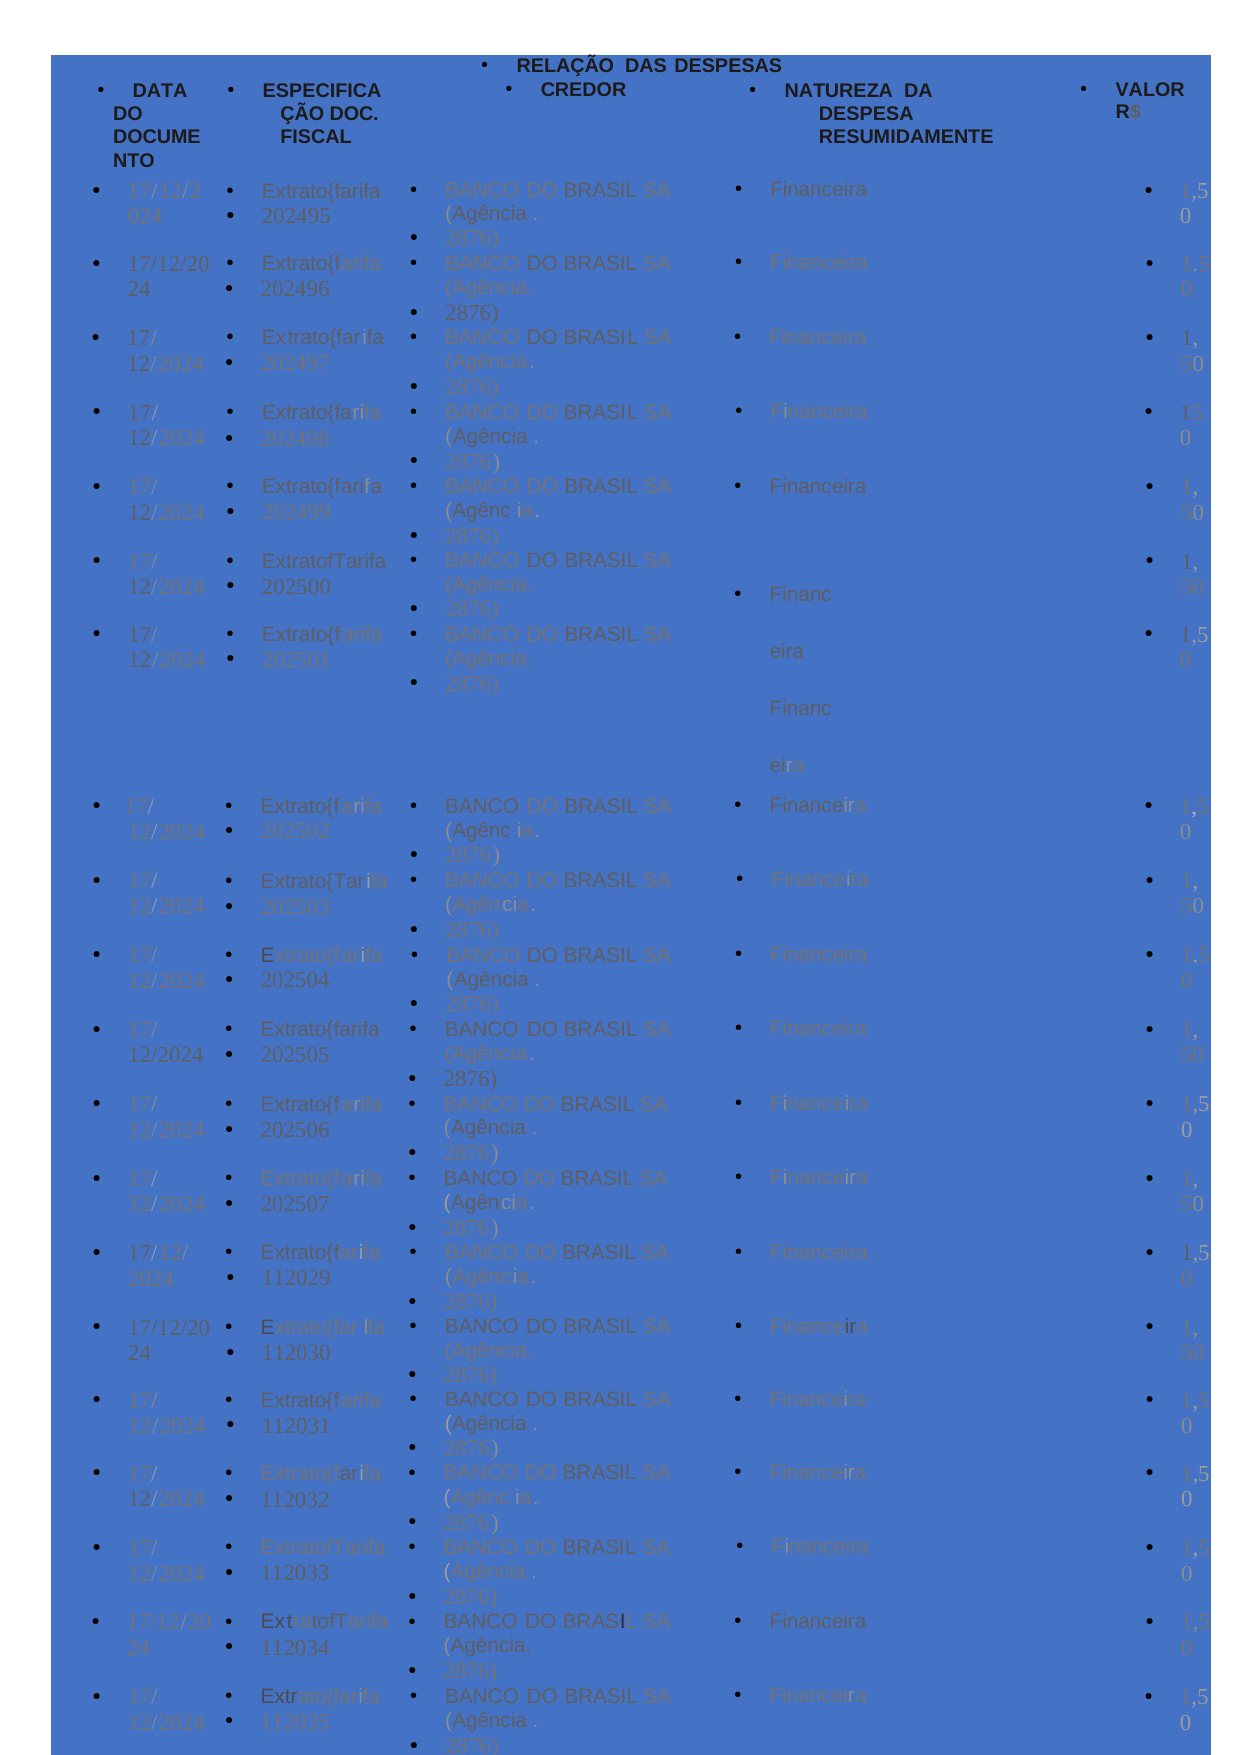

| RELAÇÃO DAS DESPESAS | | | | | | |
| --- | --- | --- | --- | --- | --- | --- |
| DATA DO DOCUMENTO | | ESPECIFICAÇÃO DOC. FISCAL | CREDOR | NATUREZA DA DESPESA RESUMIDAMENTE | | VALOR R$ |
| 17/12/2024 | | Extrato{farifa 202495 | BANCO DO BRASIL SA (Agência . 2876) | Financeira | | 1,50 |
| 17/12/2024 | | Extrato{farifa 202496 | BANCO DO BRASIL SA (Agência. 2876) | Financeira | | 1.50 |
| | 17/ 12/2024 | Extrato{farifa 202497 | BANCO DO BRASIL SA (Agência. 2876) | Financeira | | 1,50 |
| | 17/ 12/2024 | Extrato{farifa 202498 | BANCO DO BRASIL SA (Agência . 2876) | Financeira | | 150 |
| | 17/ 12/2024 | Extrato{farifa 202499 | BANCO DO BRASIL SA (Agênc ia. 2876) | Financeira | | 1,50 |
| | 17/ 12/2024 | ExtratofTarifa 202500 | BANCO DO BRASIL SA (Agência. 2876) | Financeira Financeira | | 1,50 |
| | 17/ 12/2024 | Extrato{farifa 202501 | BANCO DO BRASIL SA (Agência. 2876) | | | 1,50 |
| | l7/ 12/2024 | Extrato{farifa 202502 | BANCO DO BRASIL SA (Agênc ia. 2876) | Financeira | | 1,50 |
| | 17/ 12/2024 | Extrato{Tarifa 202503 | BANCO DO BRASIL SA (Agência. 2876) | Financeira | | 1,50 |
| | 17/ 12/2024 | Extrato{farifa 202504 | BANCO DO BRASIL SA (Agência . 2876) | Financeira | | 1.50 |
| | 17/ 12/2024 | Extrato{farifa 202505 | BANCO DO BRASIL SA (Agência. 2876) | Financeira | | 1,50 |
| | 17/ 12/2024 | Extrato{farifa 202506 | BANCO DO BRASIL SA (Agência . 2876) | Financeira | | 1,50 |
| | 17/ 12/2024 | Extrato{farifa 202507 | BANCO DO BRASIL SA (Agência. 2876) | Financeira | | 1,50 |
| | 17/12/ 2024 | Extrato{farifa 112029 | BANCO DO BRASIL SA (Agência. 2876) | Financeira | | 1,50 |
| | 17/12/2024 | Extrato{far lfa 112030 | BANCO DO BRASIL SA (Agência. 2876) | Financeira | | 1,50 |
| | 17/ 12/2024 | Extrato{farifa 112031 | BANCO DO BRASIL SA (Agência . 2876) | Financeira | | 1,50 |
| | 17/ 12/2024 | Extrato{farifa 112032 | BANCO DO BRASIL SA (Agênc ia. 2876) | Financeira | | 1,50 |
| | 17/ 12/2024 | ExtratofTarifa 112033 | BANCO DO BRASIL SA (Agência . 2876) | Financeira | | 1,50 |
| | 17/12/2024 | ExtratofTarifa 112034 | BANCO DO BRASIL SA (Agência. 2876) | Financeira | | 1,50 |
| | 17/ 12/2024 | Extrato{farifa 112035 | BANCO DO BRASIL SA (Agência . 2876) | Financeira | | 1,50 |
| | 17/ 12/2024 | Extrato{farifa 112036 | BANCO DO BRASIL SA (Agência. 2876) | Financeira | | 1,50 |
| | 17/12/2024 | Extrato{farifa 112037 | BANCO DO BRASIL SA (Agência. 2876) | Financeira | | 1.50 |
| | 17/12/2024 | Extrato{farifa 112038 | BANCO DO BRASIL SA (Agência . 2876) | Financeira | | 1,50 |
| | 17/12/ 2024 | Extrato{farifa 112039 | BANCO DO BRASIL SA (Agência. 2876) | Financeira | | 1,50 |
P::.n ?7 '?O